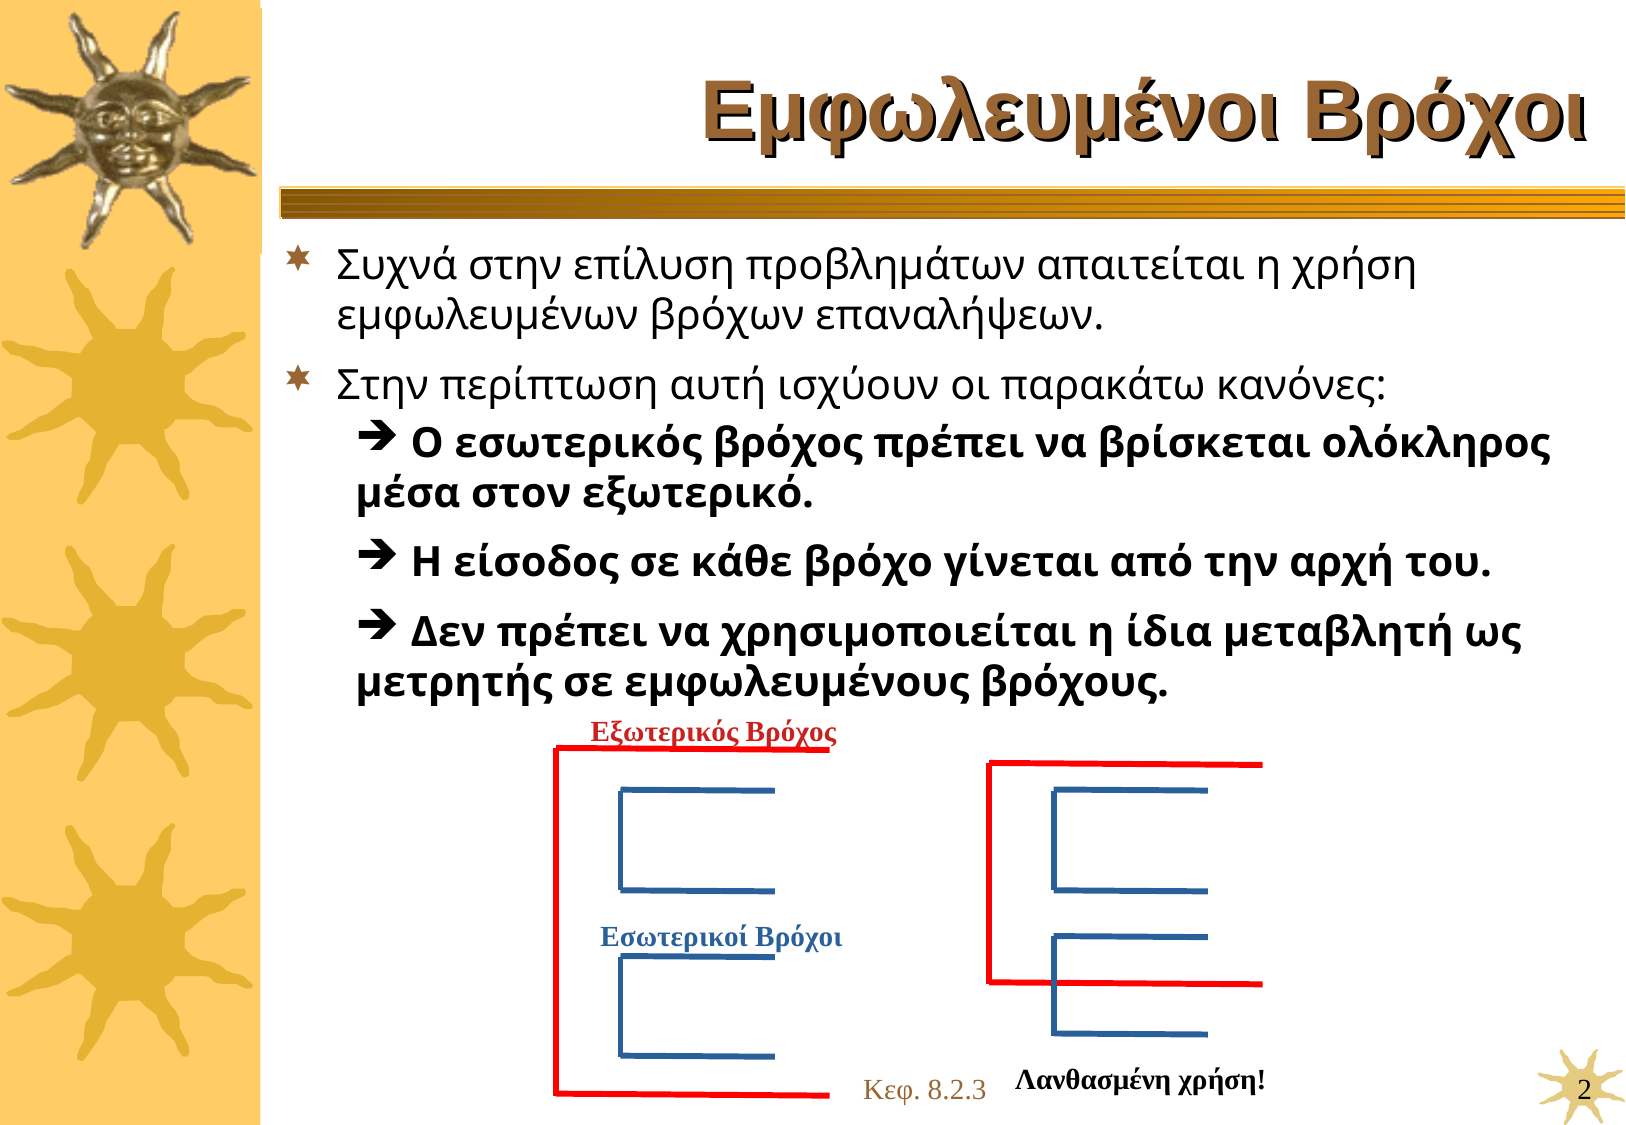

Εμφωλευμένοι Βρόχοι
Συχνά στην επίλυση προβλημάτων απαιτείται η χρήση εμφωλευμένων βρόχων επαναλήψεων.
Στην περίπτωση αυτή ισχύουν οι παρακάτω κανόνες:
 Ο εσωτερικός βρόχος πρέπει να βρίσκεται ολόκληρος μέσα στον εξωτερικό.
 Η είσοδος σε κάθε βρόχο γίνεται από την αρχή του.
 Δεν πρέπει να χρησιμοποιείται η ίδια μεταβλητή ως μετρητής σε εμφωλευμένους βρόχους.
Εξωτερικός Βρόχος
Εσωτερικοί Βρόχοι
Λανθασμένη χρήση!
Κεφ. 8.2.3
2